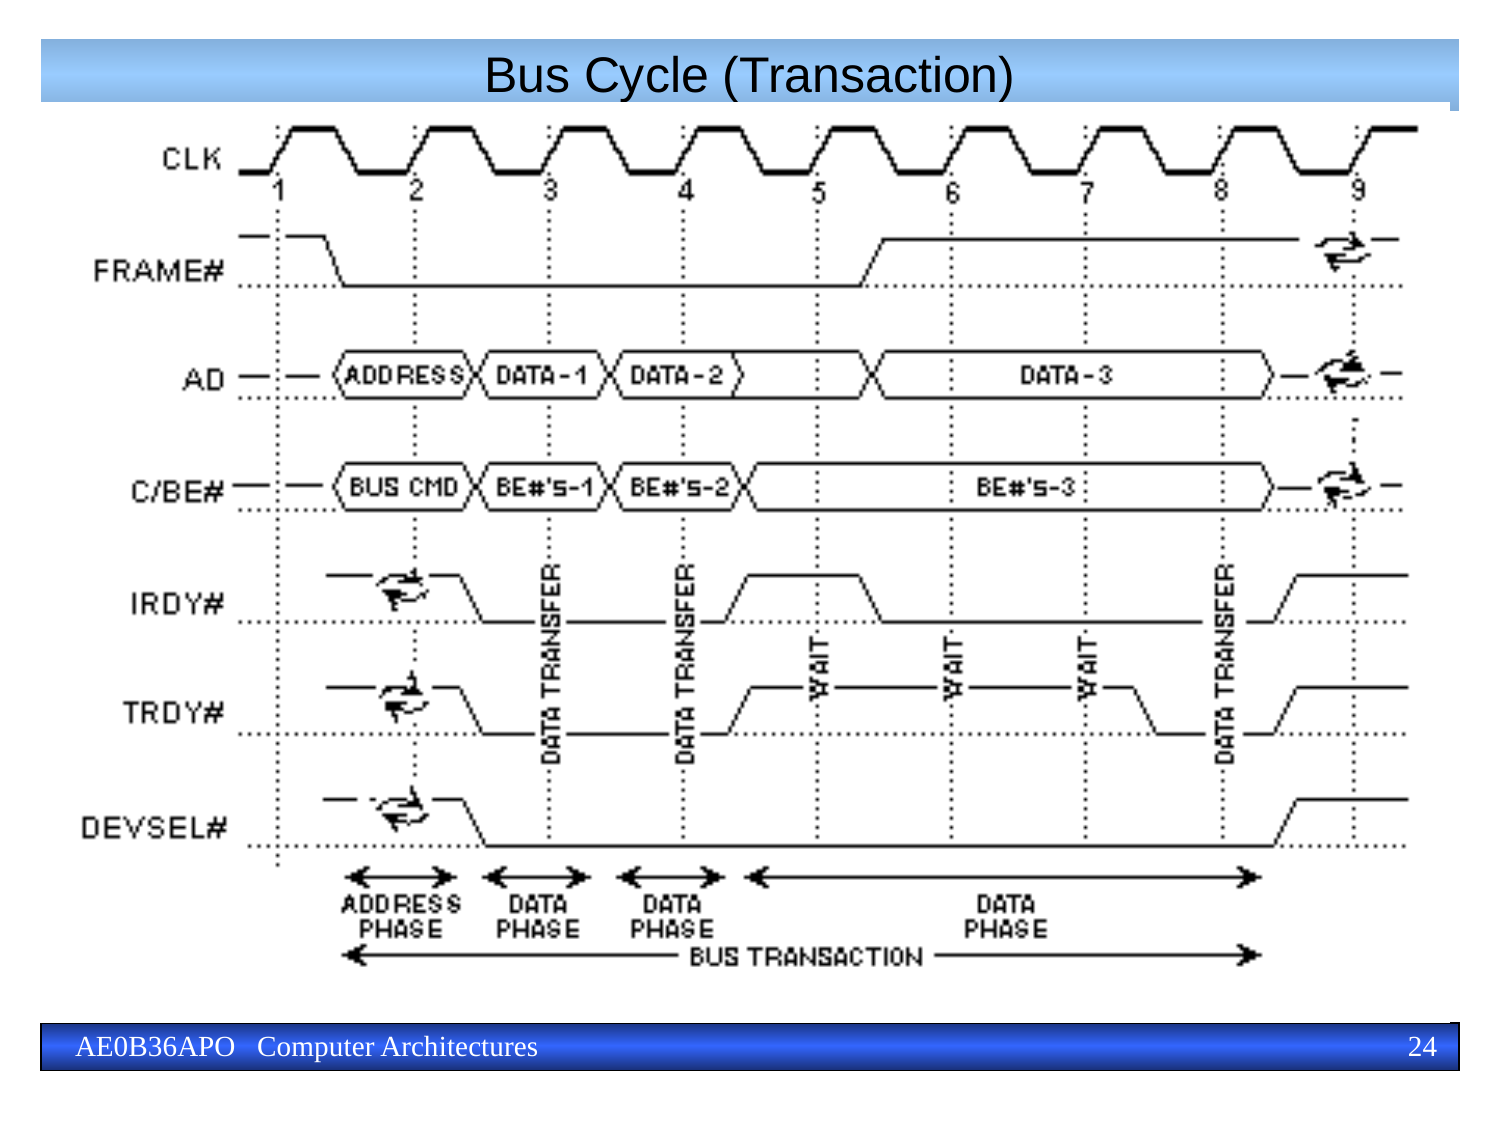

# Bus Cycle (Transaction)
AE0B36APO Computer Architectures
24